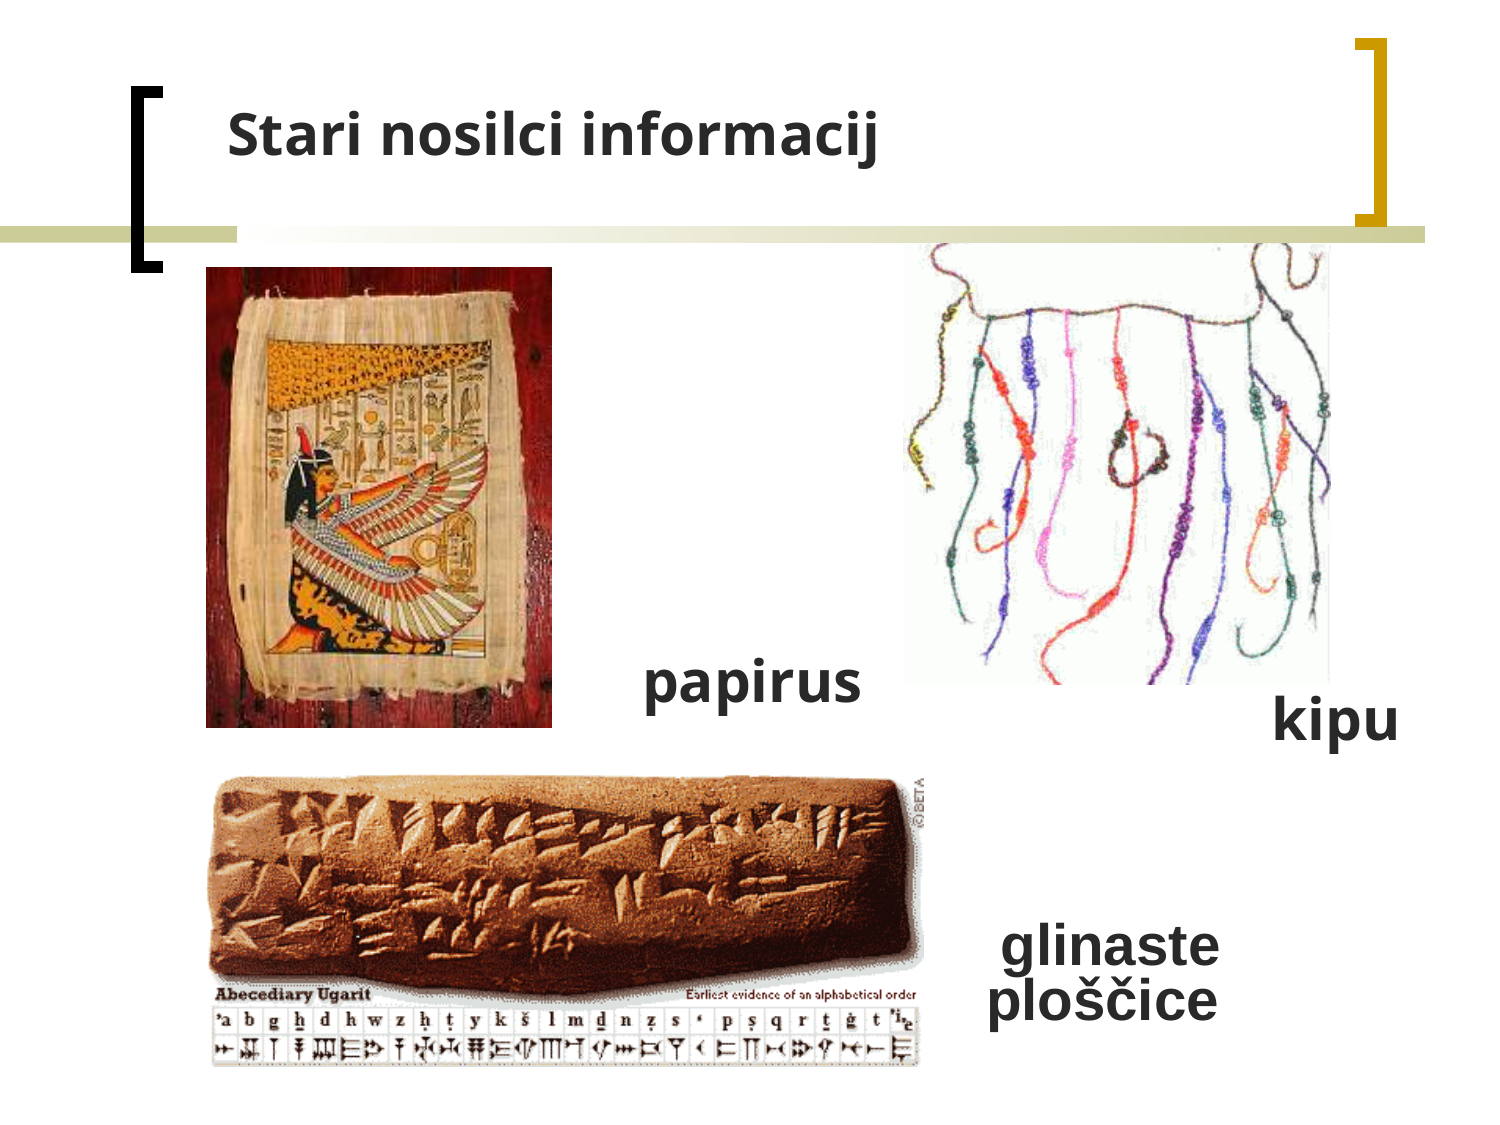

Stari nosilci informacij
papirus
kipu
glinaste ploščice